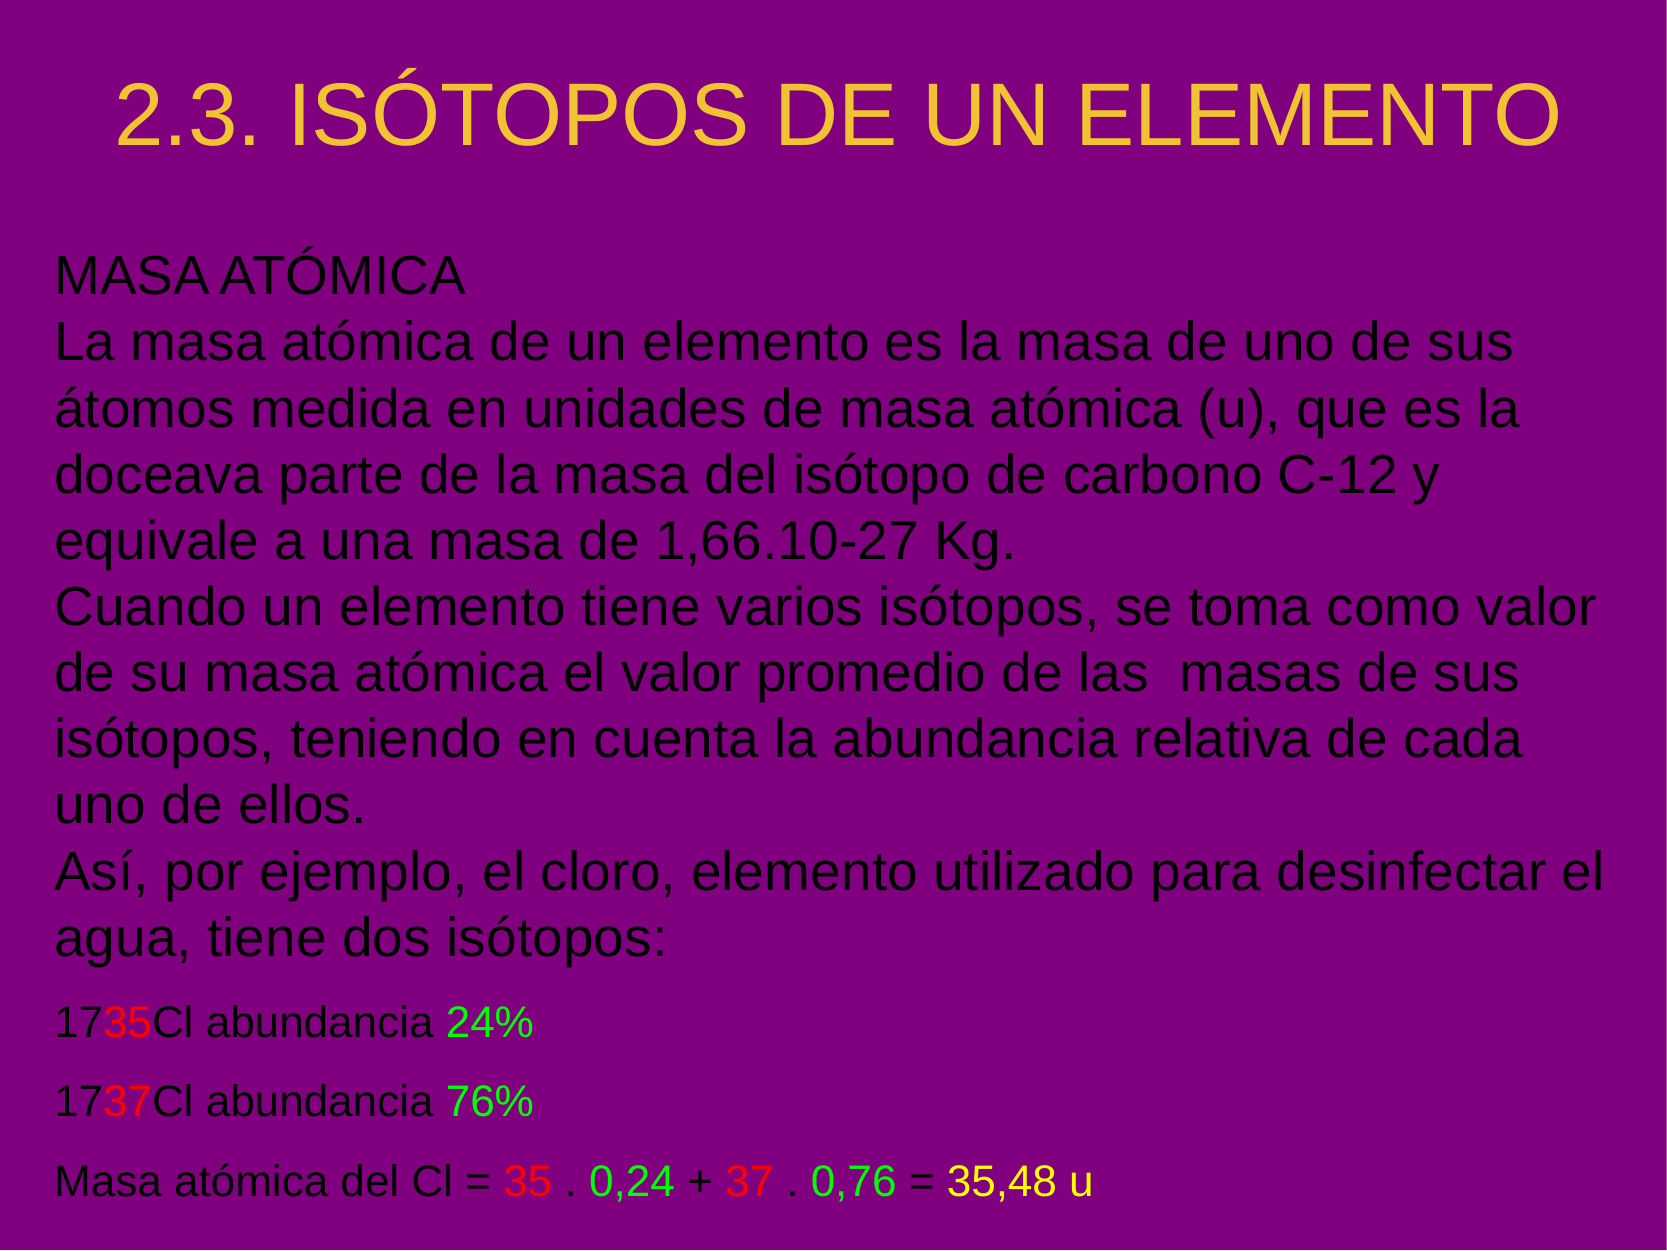

# 2.3. ISÓTOPOS DE UN ELEMENTO
MASA ATÓMICA
La masa atómica de un elemento es la masa de uno de sus átomos medida en unidades de masa atómica (u), que es la doceava parte de la masa del isótopo de carbono C-12 y equivale a una masa de 1,66.10-27 Kg.
Cuando un elemento tiene varios isótopos, se toma como valor de su masa atómica el valor promedio de las  masas de sus isótopos, teniendo en cuenta la abundancia relativa de cada uno de ellos.
Así, por ejemplo, el cloro, elemento utilizado para desinfectar el agua, tiene dos isótopos:
1735Cl abundancia 24%
1737Cl abundancia 76%
Masa atómica del Cl = 35 . 0,24 + 37 . 0,76 = 35,48 u